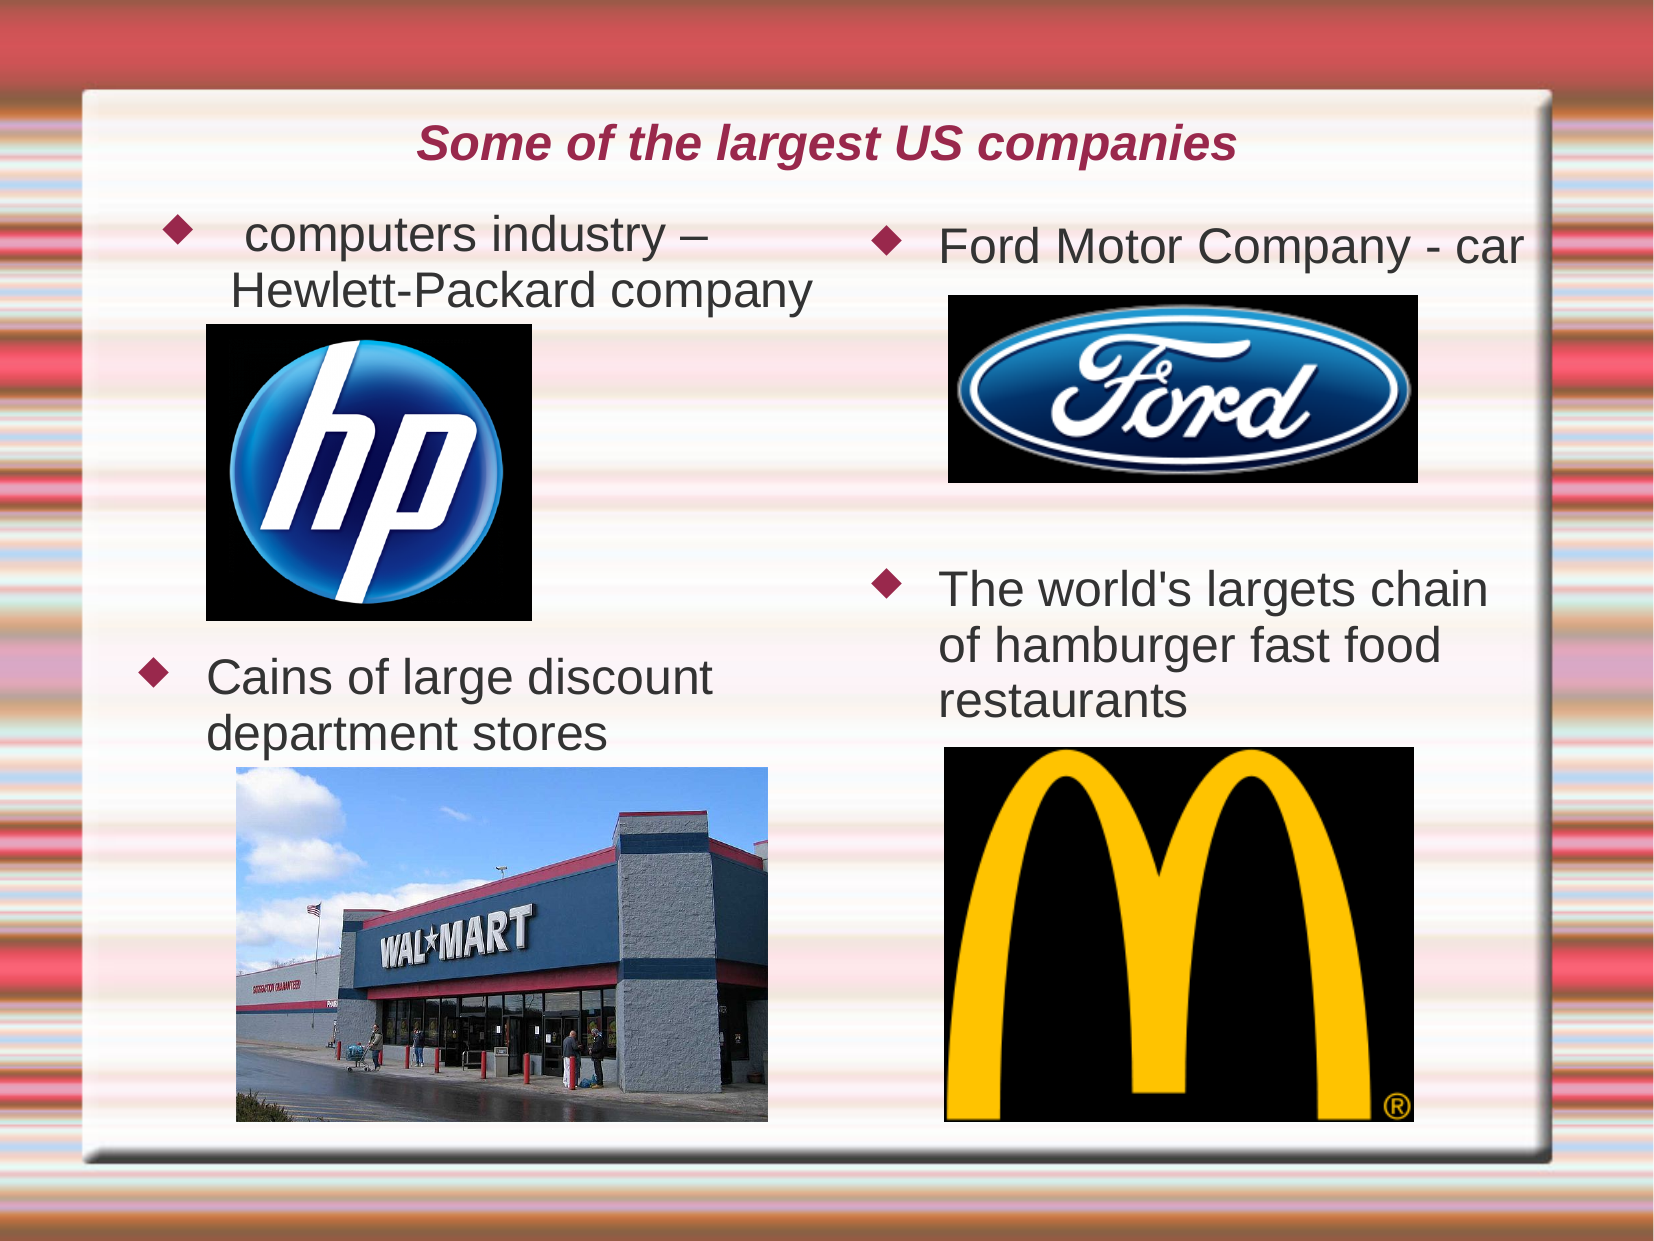

# Some of the largest US companies
 computers industry – Hewlett-Packard company
Ford Motor Company - car
The world's largets chain of hamburger fast food restaurants
Cains of large discount department stores